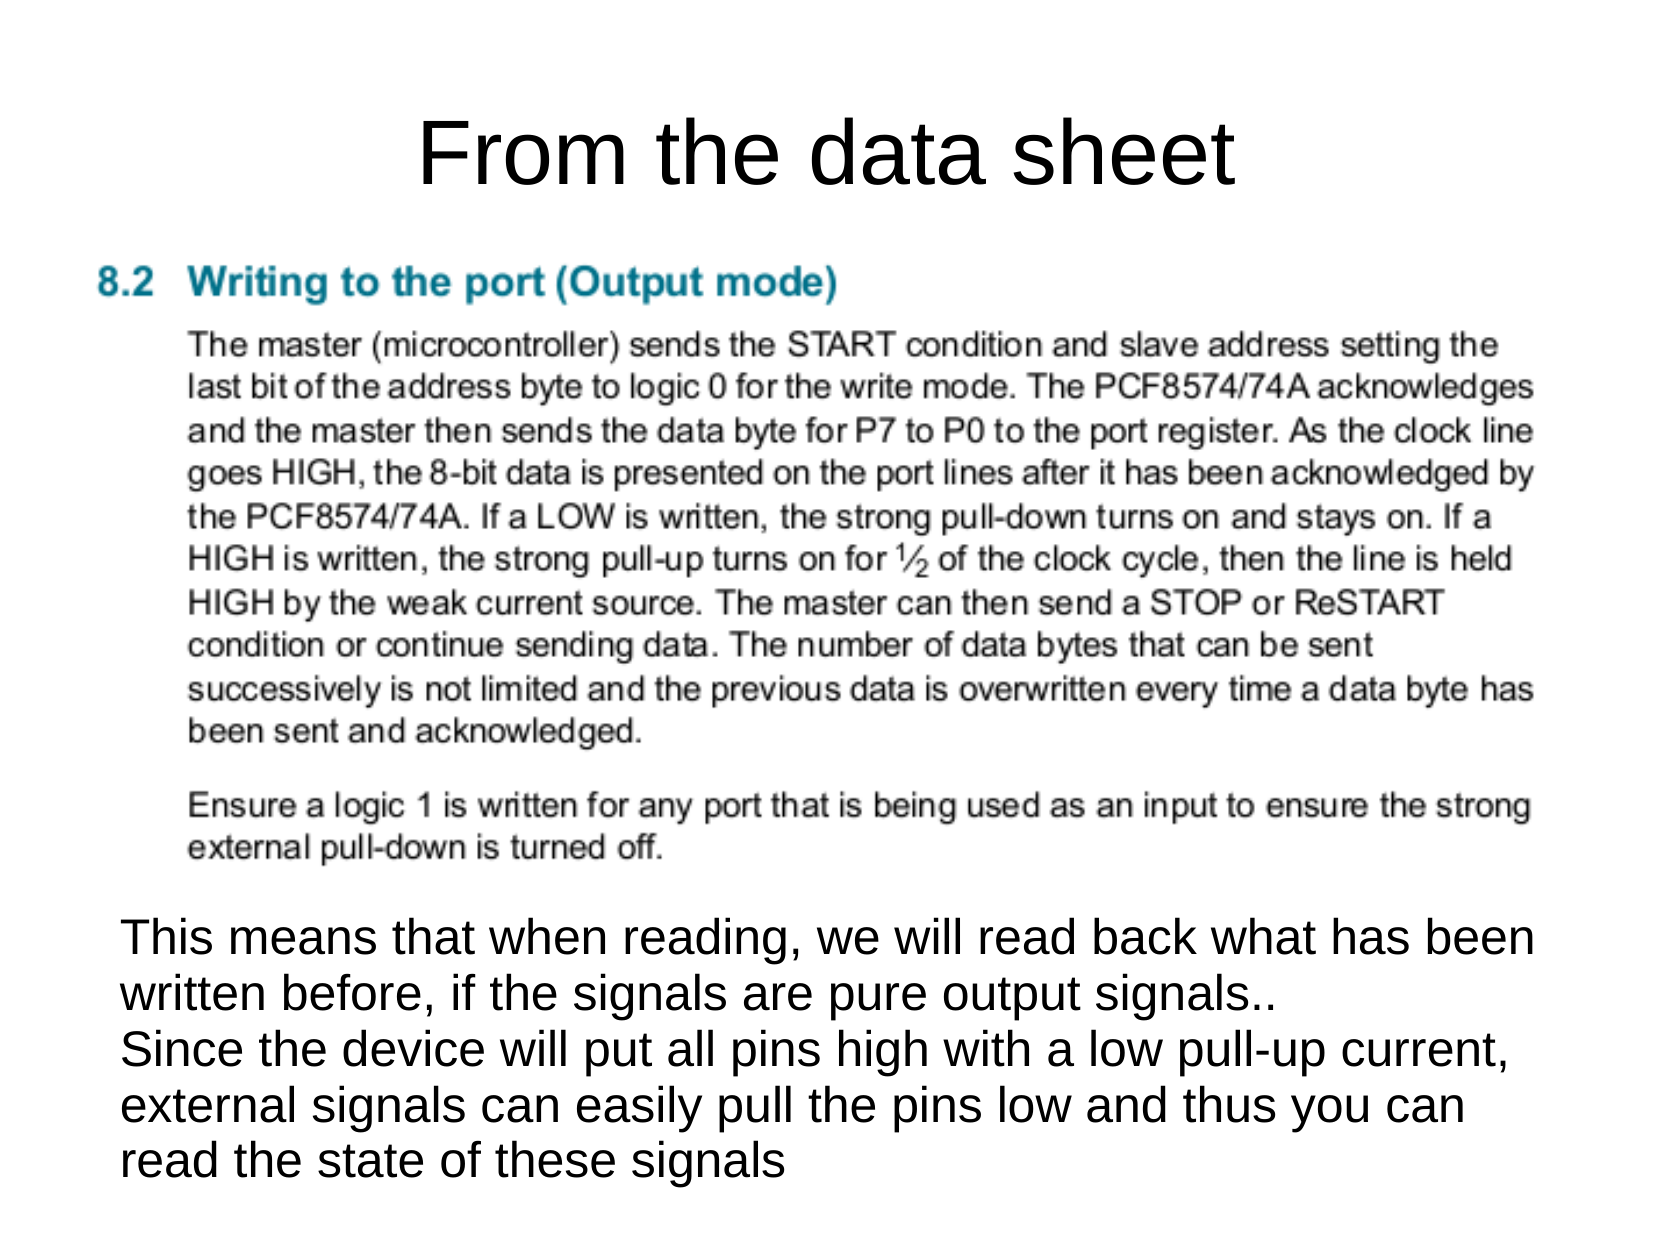

# From the data sheet
This means that when reading, we will read back what has been written before, if the signals are pure output signals..
Since the device will put all pins high with a low pull-up current, external signals can easily pull the pins low and thus you can read the state of these signals